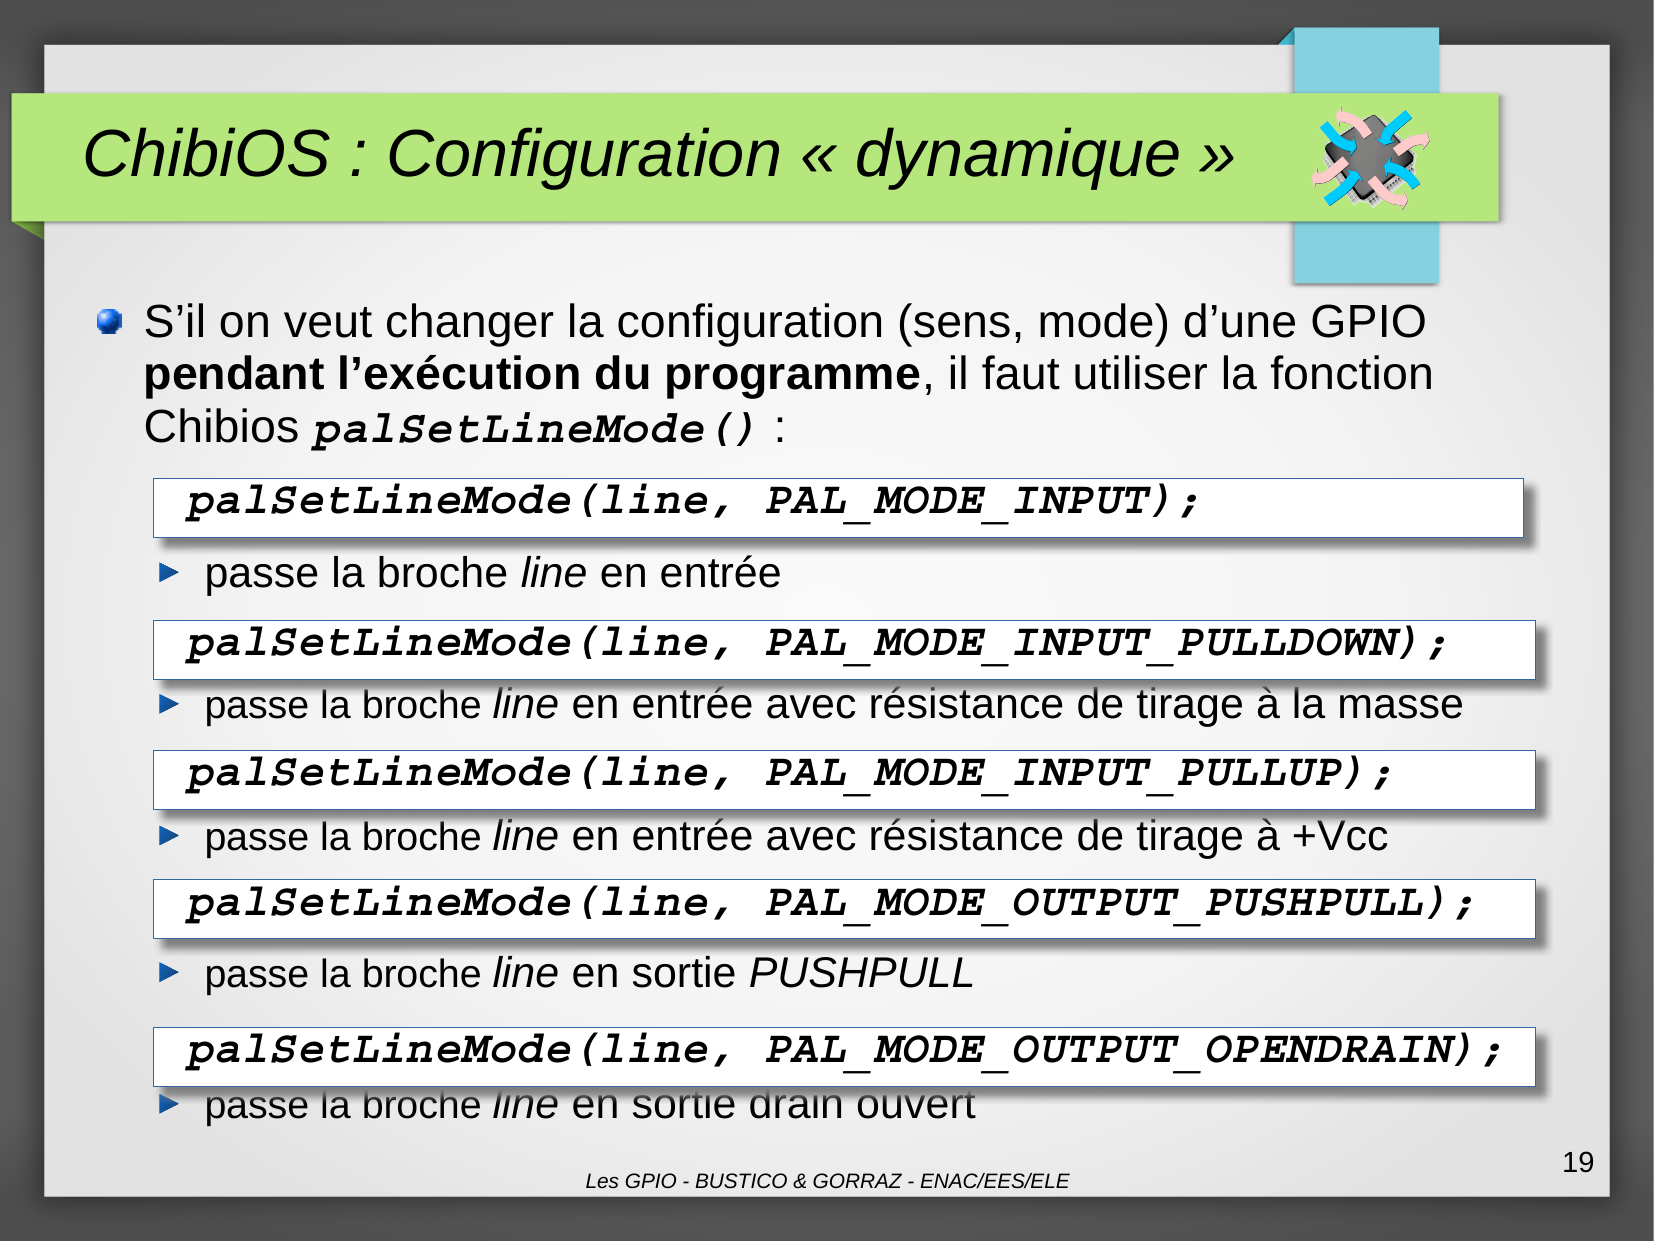

# ChibiOS : Configuration « dynamique »
S’il on veut changer la configuration (sens, mode) d’une GPIO pendant l’exécution du programme, il faut utiliser la fonction Chibios palSetLineMode() :
passe la broche line en entrée
passe la broche line en entrée avec résistance de tirage à la masse
passe la broche line en entrée avec résistance de tirage à +Vcc
passe la broche line en sortie PUSHPULL
passe la broche line en sortie drain ouvert
palSetLineMode(line, PAL_MODE_INPUT);
palSetLineMode(line, PAL_MODE_INPUT_PULLDOWN);
palSetLineMode(line, PAL_MODE_INPUT_PULLUP);
palSetLineMode(line, PAL_MODE_OUTPUT_PUSHPULL);
palSetLineMode(line, PAL_MODE_OUTPUT_OPENDRAIN);
19
Les GPIO - BUSTICO & GORRAZ - ENAC/EES/ELE